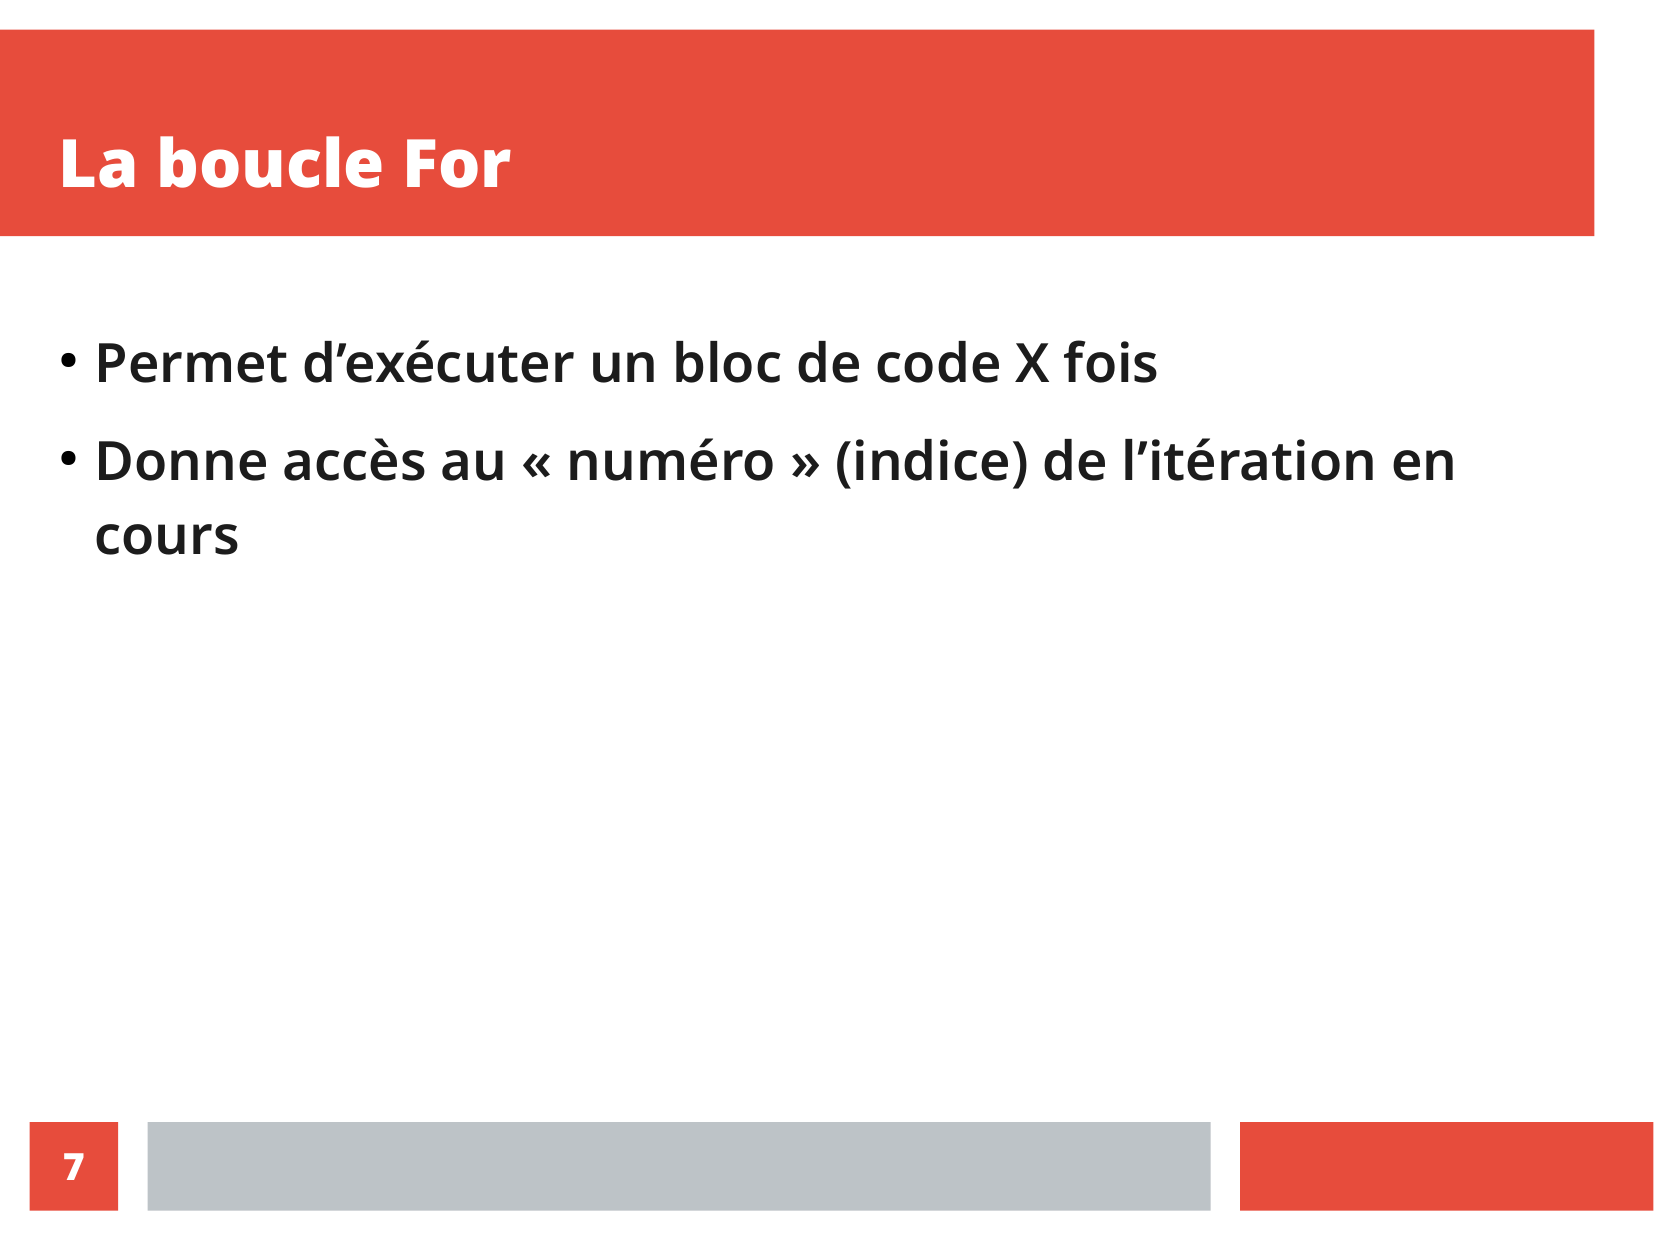

# La boucle For
Permet d’exécuter un bloc de code X fois
Donne accès au « numéro » (indice) de l’itération en cours
7